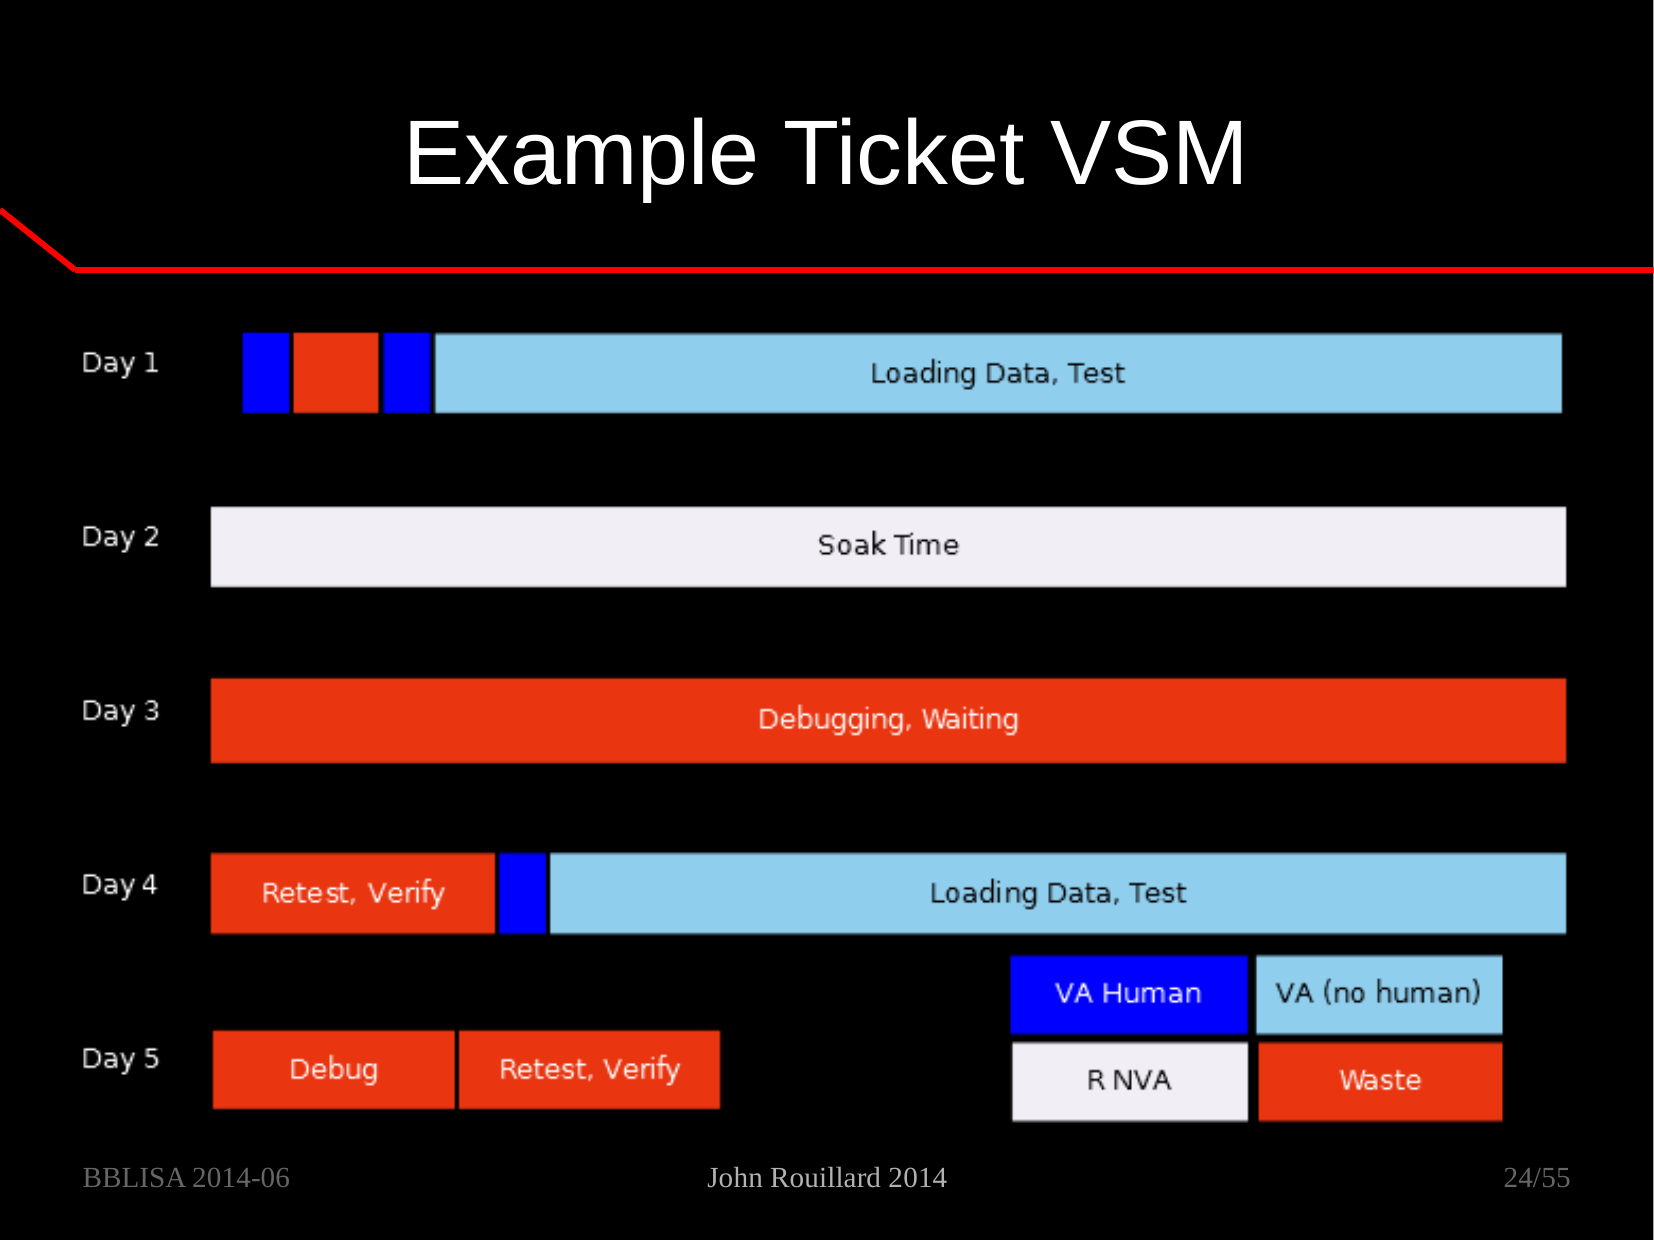

# Example Ticket VSM
BBLISA 2014-06
John Rouillard 2014
24